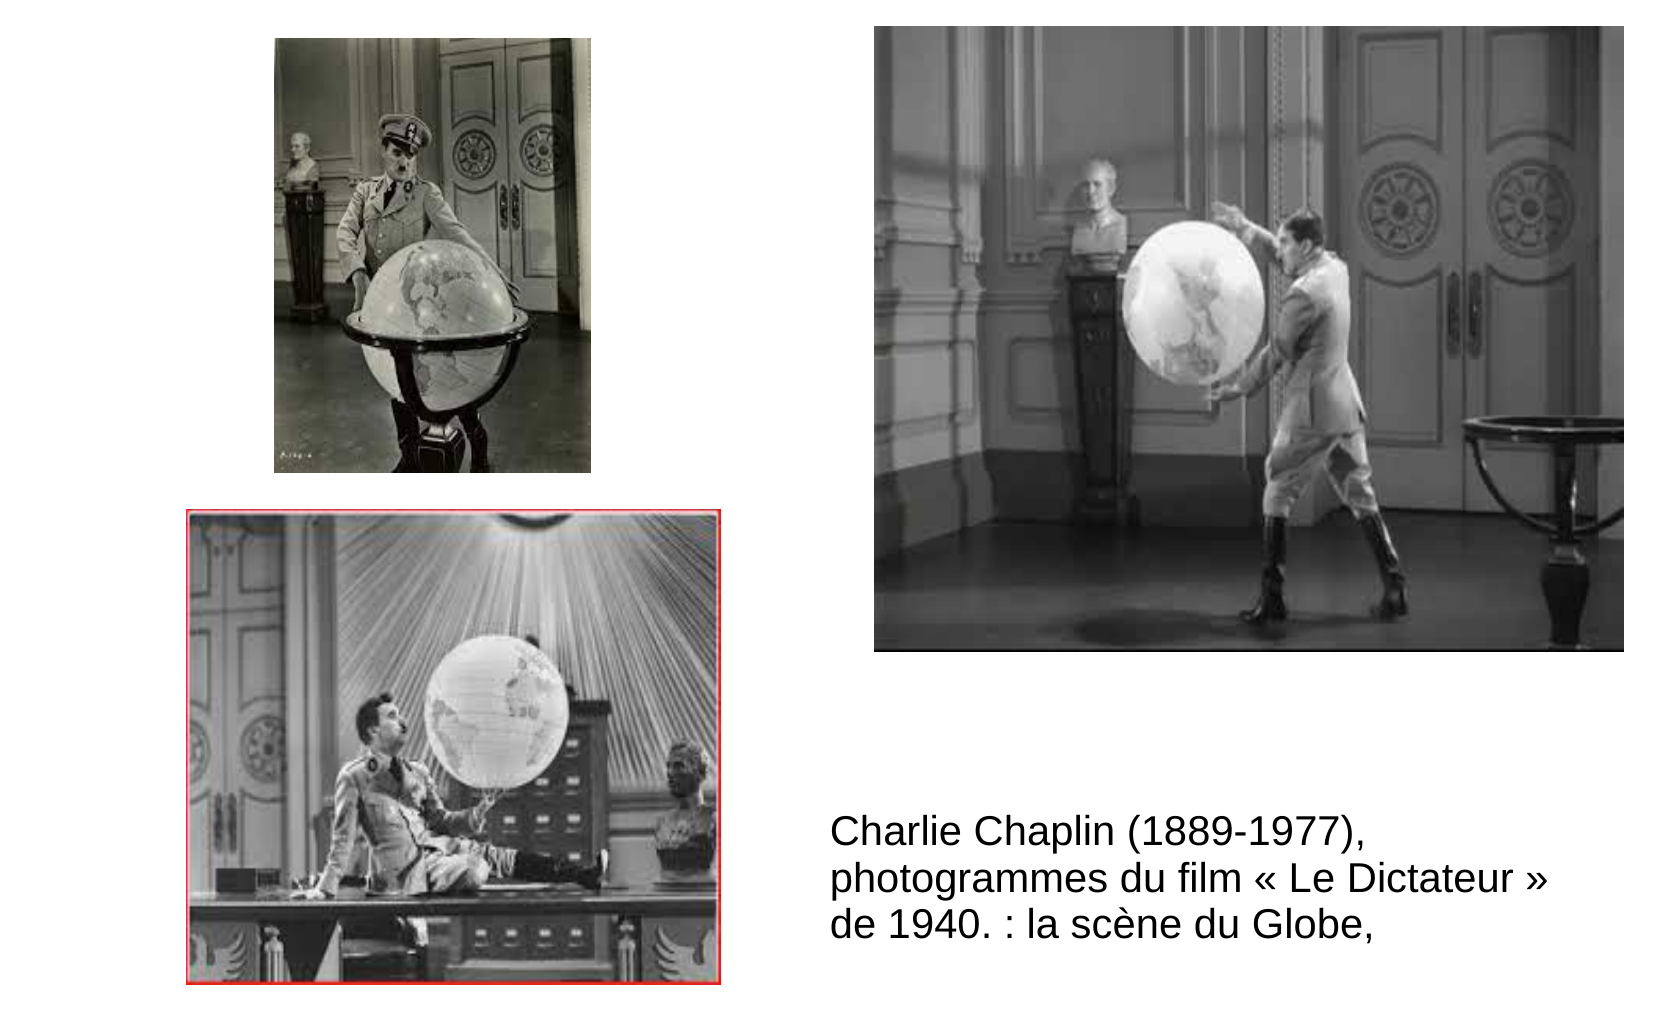

Charlie Chaplin (1889-1977), photogrammes du film « Le Dictateur » de 1940. : la scène du Globe,